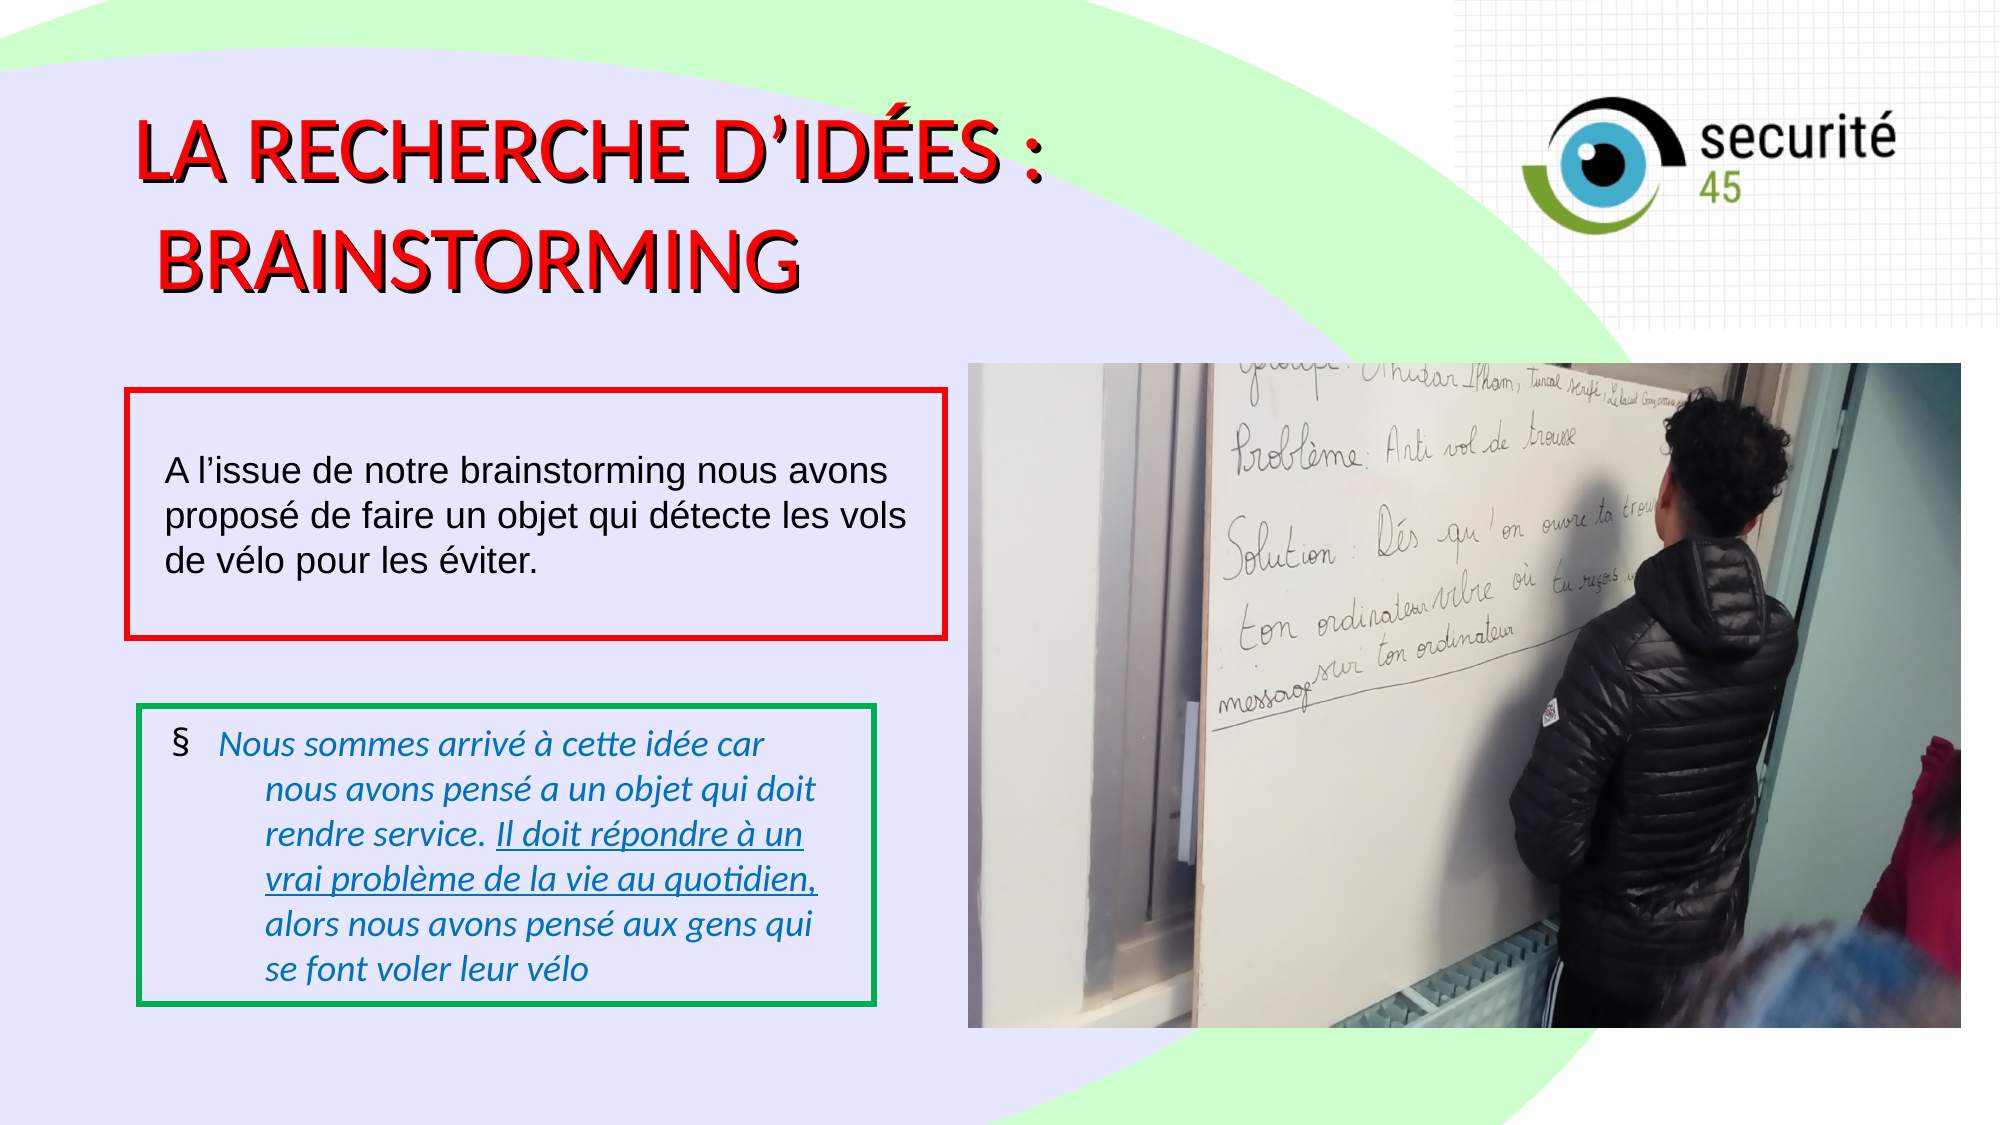

LA RECHERCHE D’IDÉES :
 BRAINSTORMING
A l’issue de notre brainstorming nous avons proposé de faire un objet qui détecte les vols de vélo pour les éviter.
Nous sommes arrivé à cette idée car nous avons pensé a un objet qui doit rendre service. Il doit répondre à un vrai problème de la vie au quotidien, alors nous avons pensé aux gens qui se font voler leur vélo